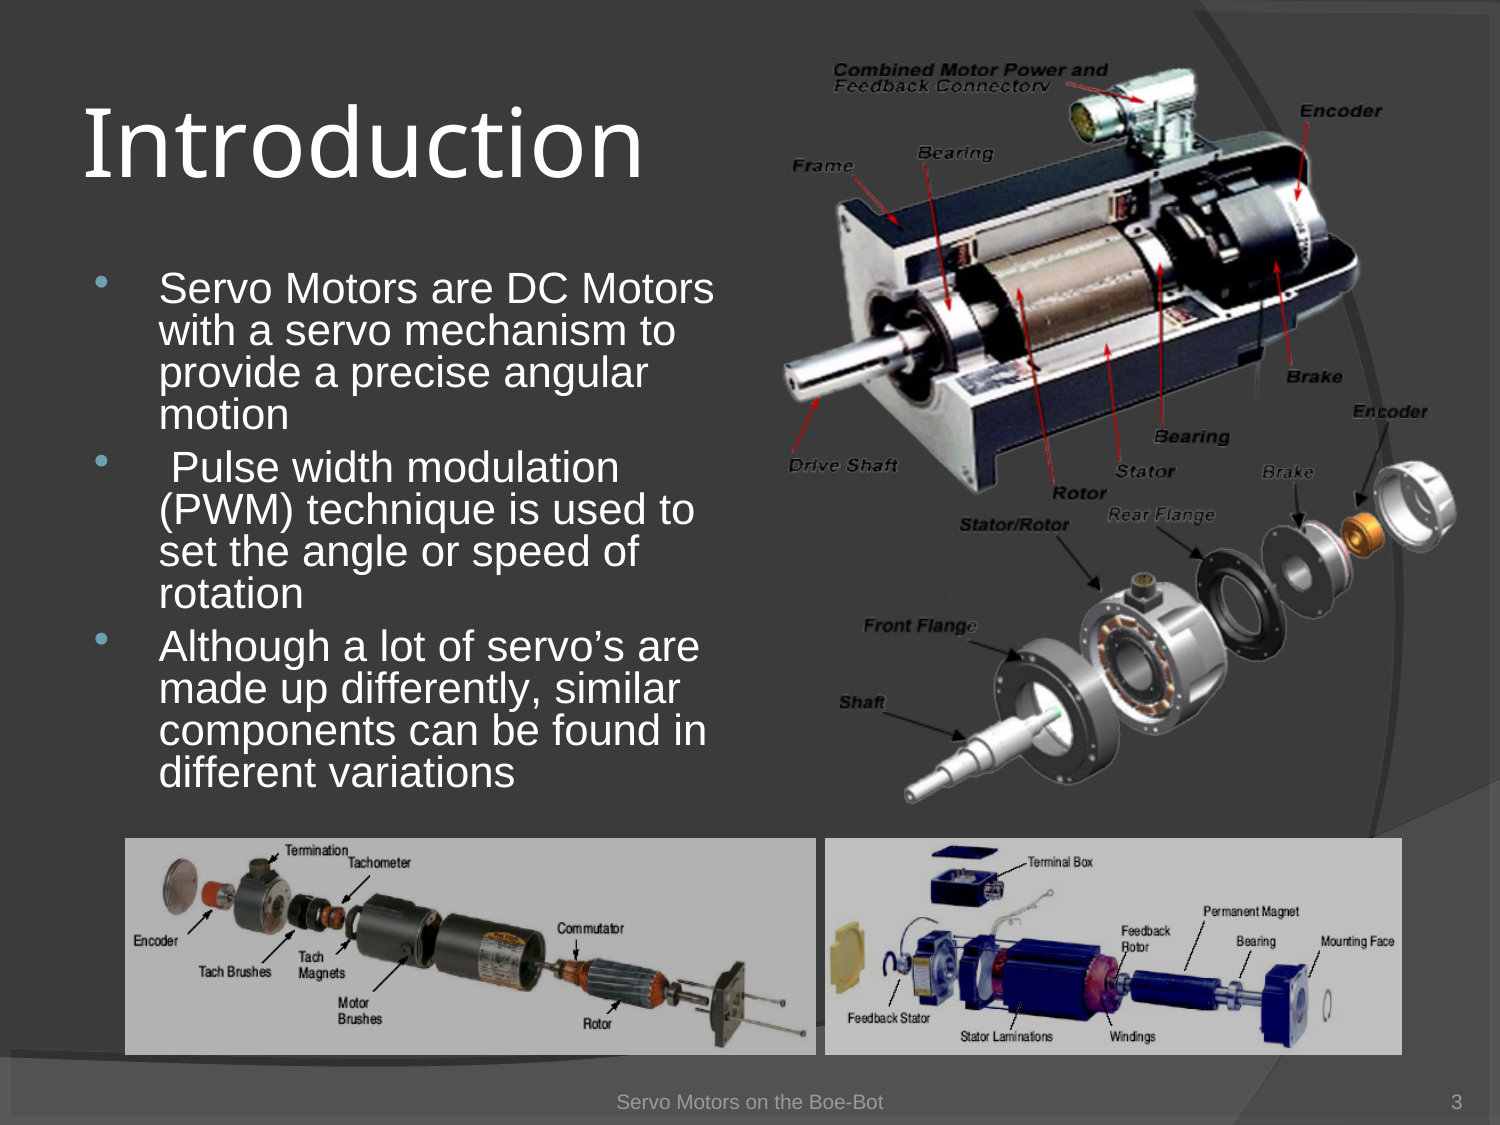

# Introduction
Servo Motors are DC Motors with a servo mechanism to provide a precise angular motion
 Pulse width modulation (PWM) technique is used to set the angle or speed of rotation
Although a lot of servo’s are made up differently, similar components can be found in different variations
Servo Motors on the Boe-Bot